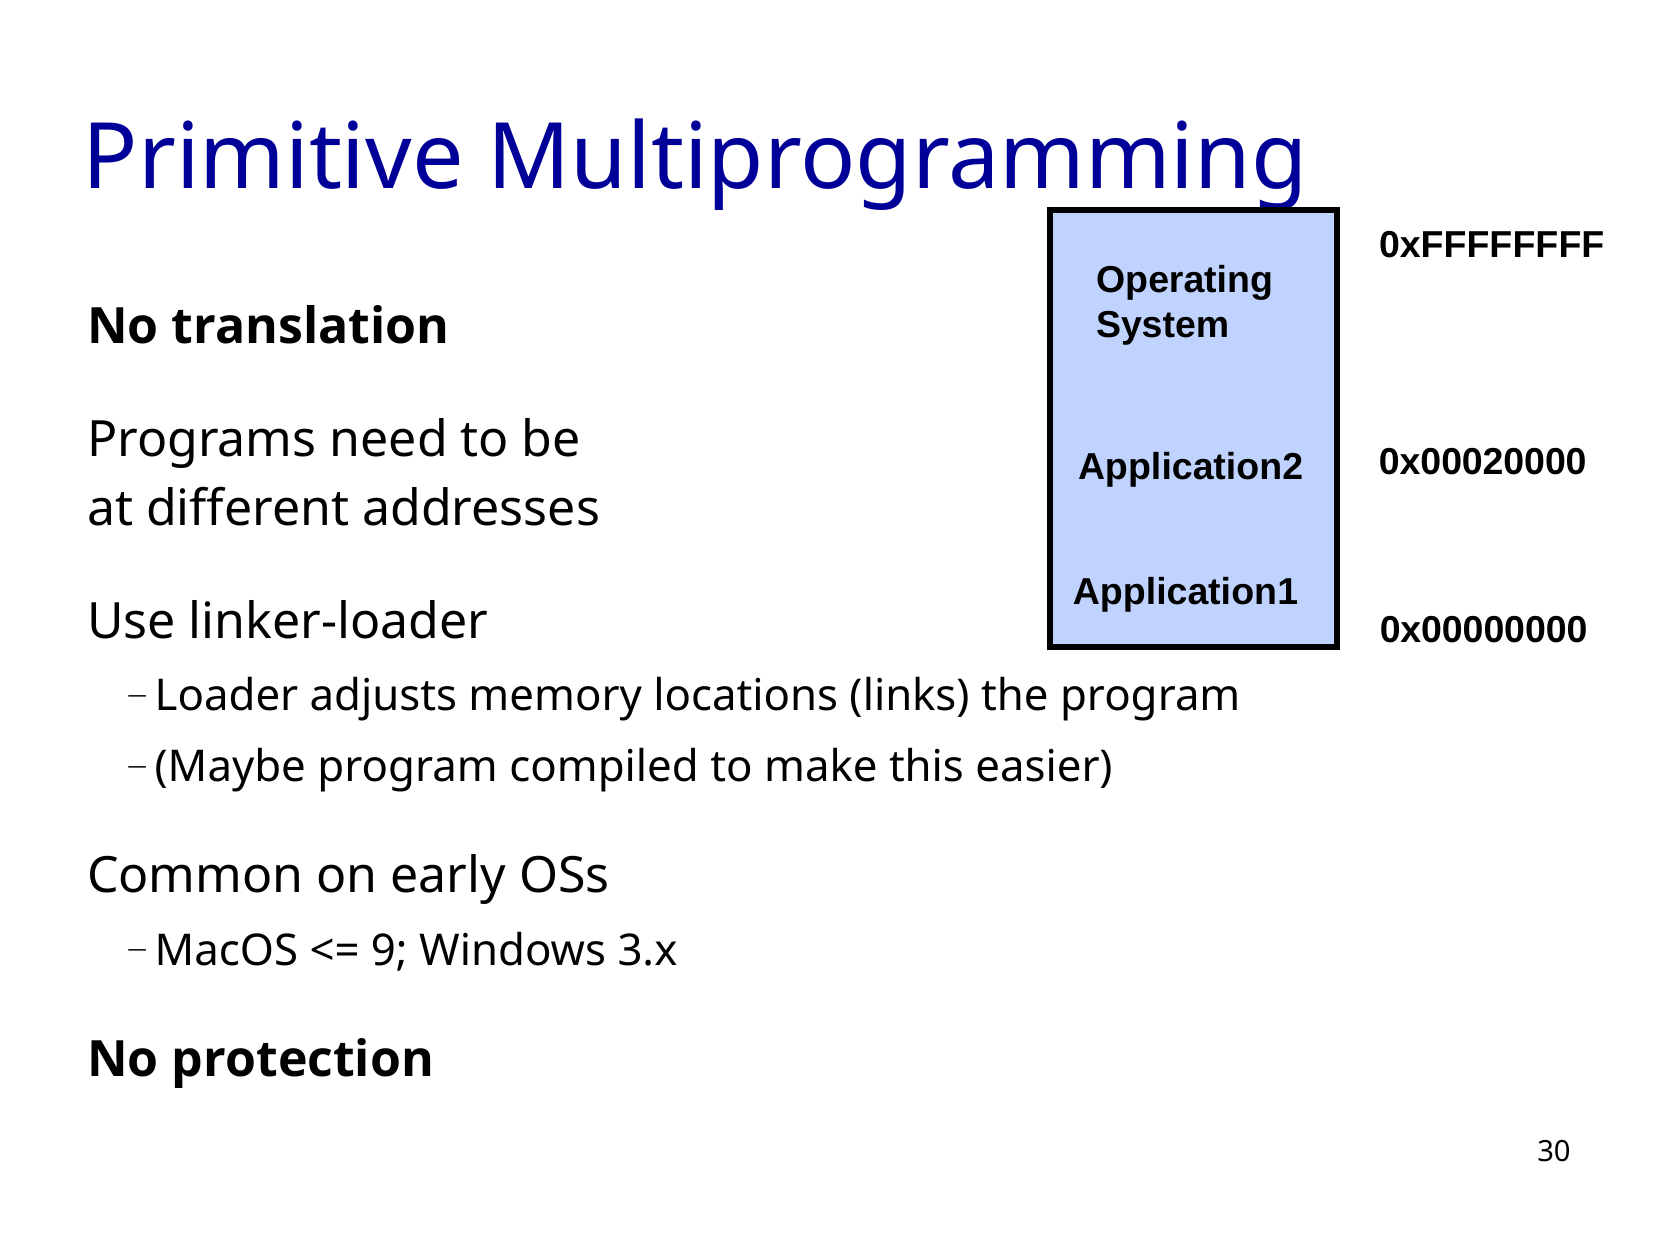

# Primitive Multiprogramming
0xFFFFFFFF
Operating
System
0x00020000
Application2
Application1
0x00000000
No translation
Programs need to be
at different addresses
Use linker-loader
Loader adjusts memory locations (links) the program
(Maybe program compiled to make this easier)
Common on early OSs
MacOS <= 9; Windows 3.x
No protection
30